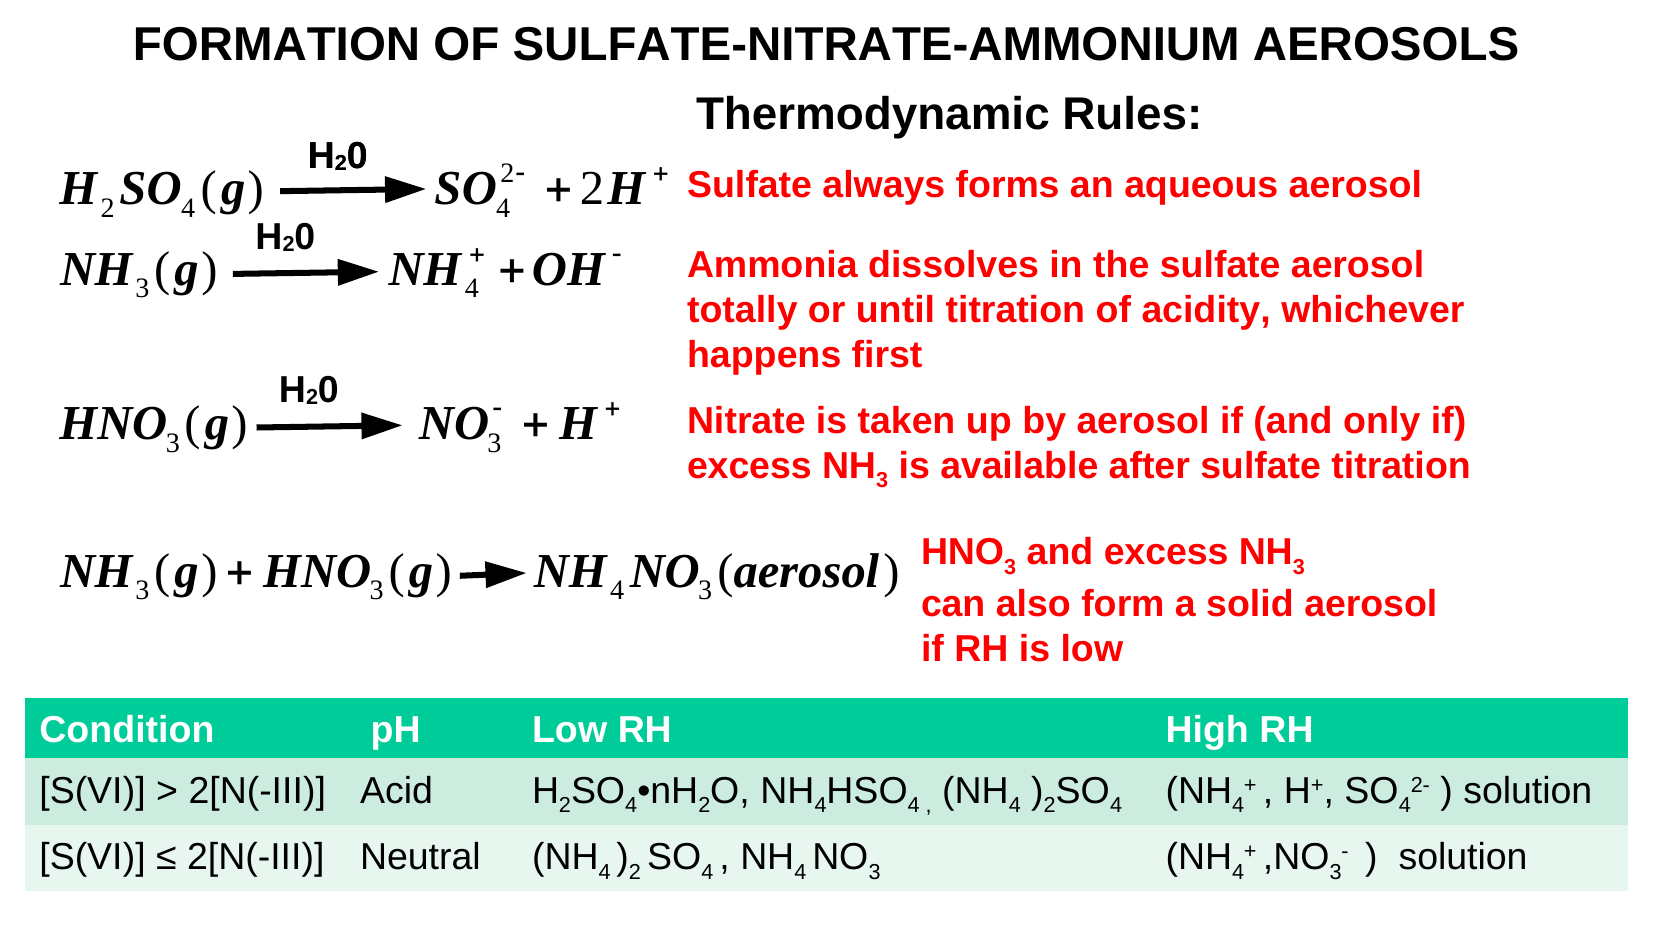

# FORMATION OF SULFATE-NITRATE-AMMONIUM AEROSOLS
Thermodynamic Rules:
H20
H20
Sulfate always forms an aqueous aerosol
H20
Ammonia dissolves in the sulfate aerosol totally or until titration of acidity, whichever happens first
H20
Nitrate is taken up by aerosol if (and only if)
excess NH3 is available after sulfate titration
HNO3 and excess NH3
can also form a solid aerosol
if RH is low
| Condition | pH | Low RH | High RH |
| --- | --- | --- | --- |
| [S(VI)] > 2[N(-III)] | Acid | H2SO4•nH2O, NH4HSO4 , (NH4 )2SO4 | (NH4+ , H+, SO42- ) solution |
| [S(VI)] ≤ 2[N(-III)] | Neutral | (NH4 )2 SO4 , NH4 NO3 | (NH4+ ,NO3- ) solution |
Courtesy of Daniel J. Jacob